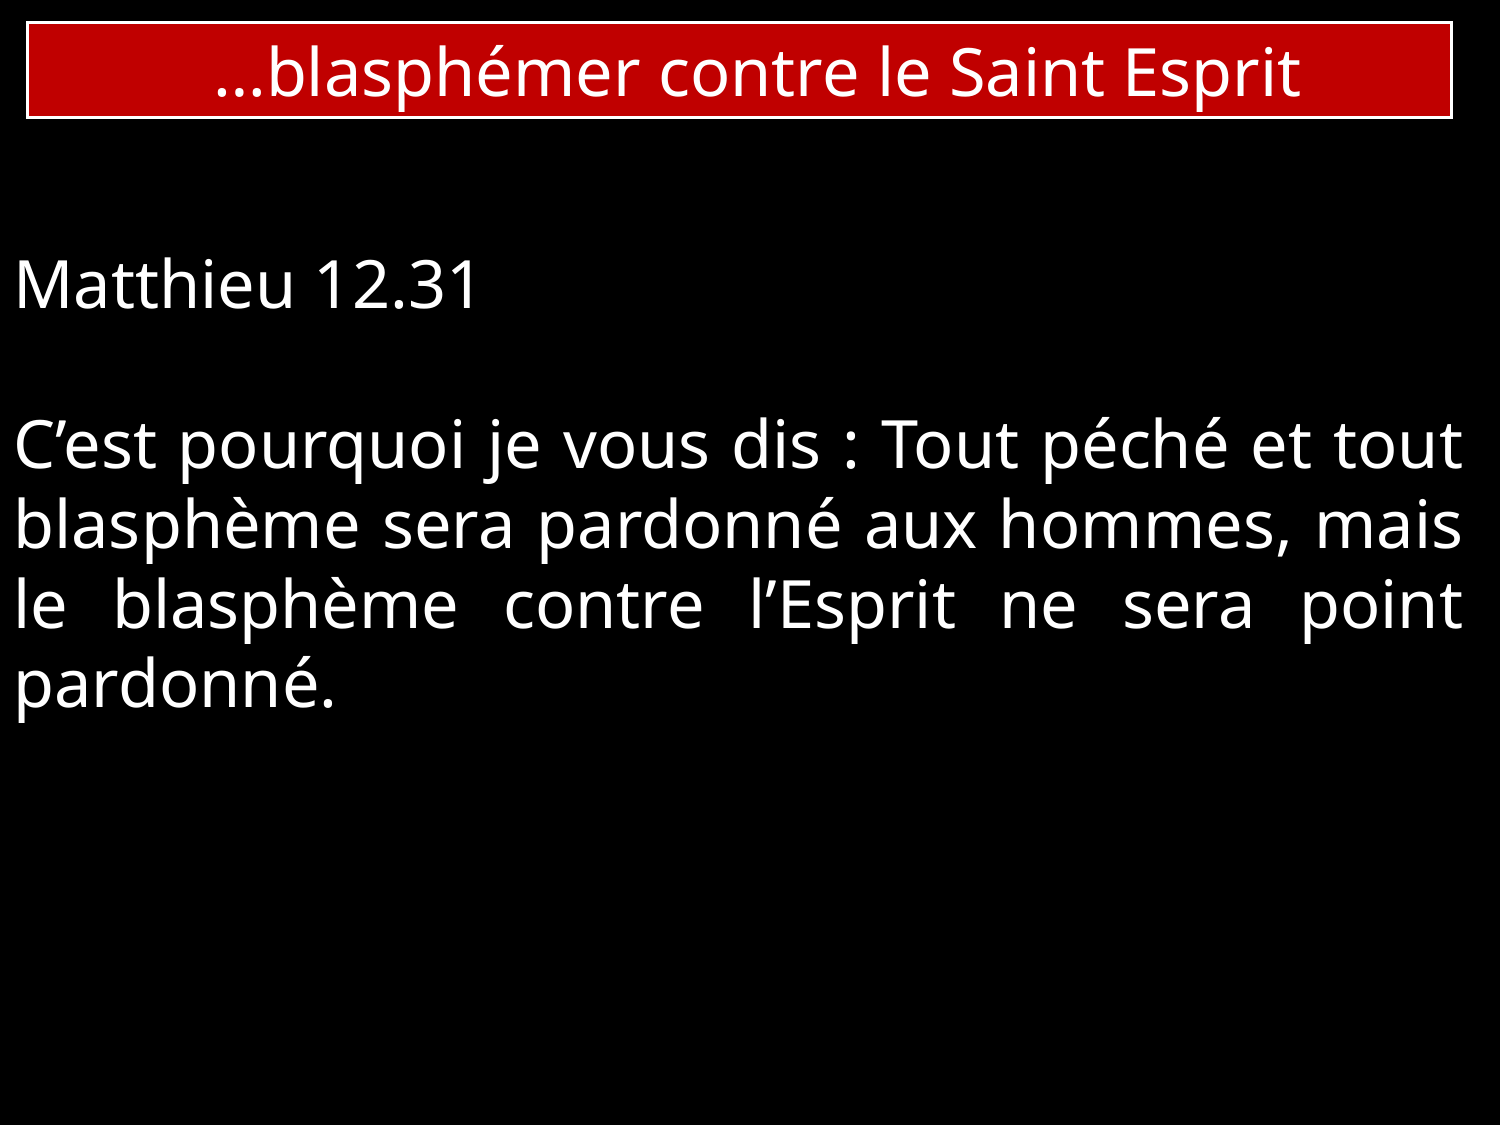

…blasphémer contre le Saint Esprit
Matthieu 12.31
C’est pourquoi je vous dis : Tout péché et tout blasphème sera pardonné aux hommes, mais le blasphème contre l’Esprit ne sera point pardonné.